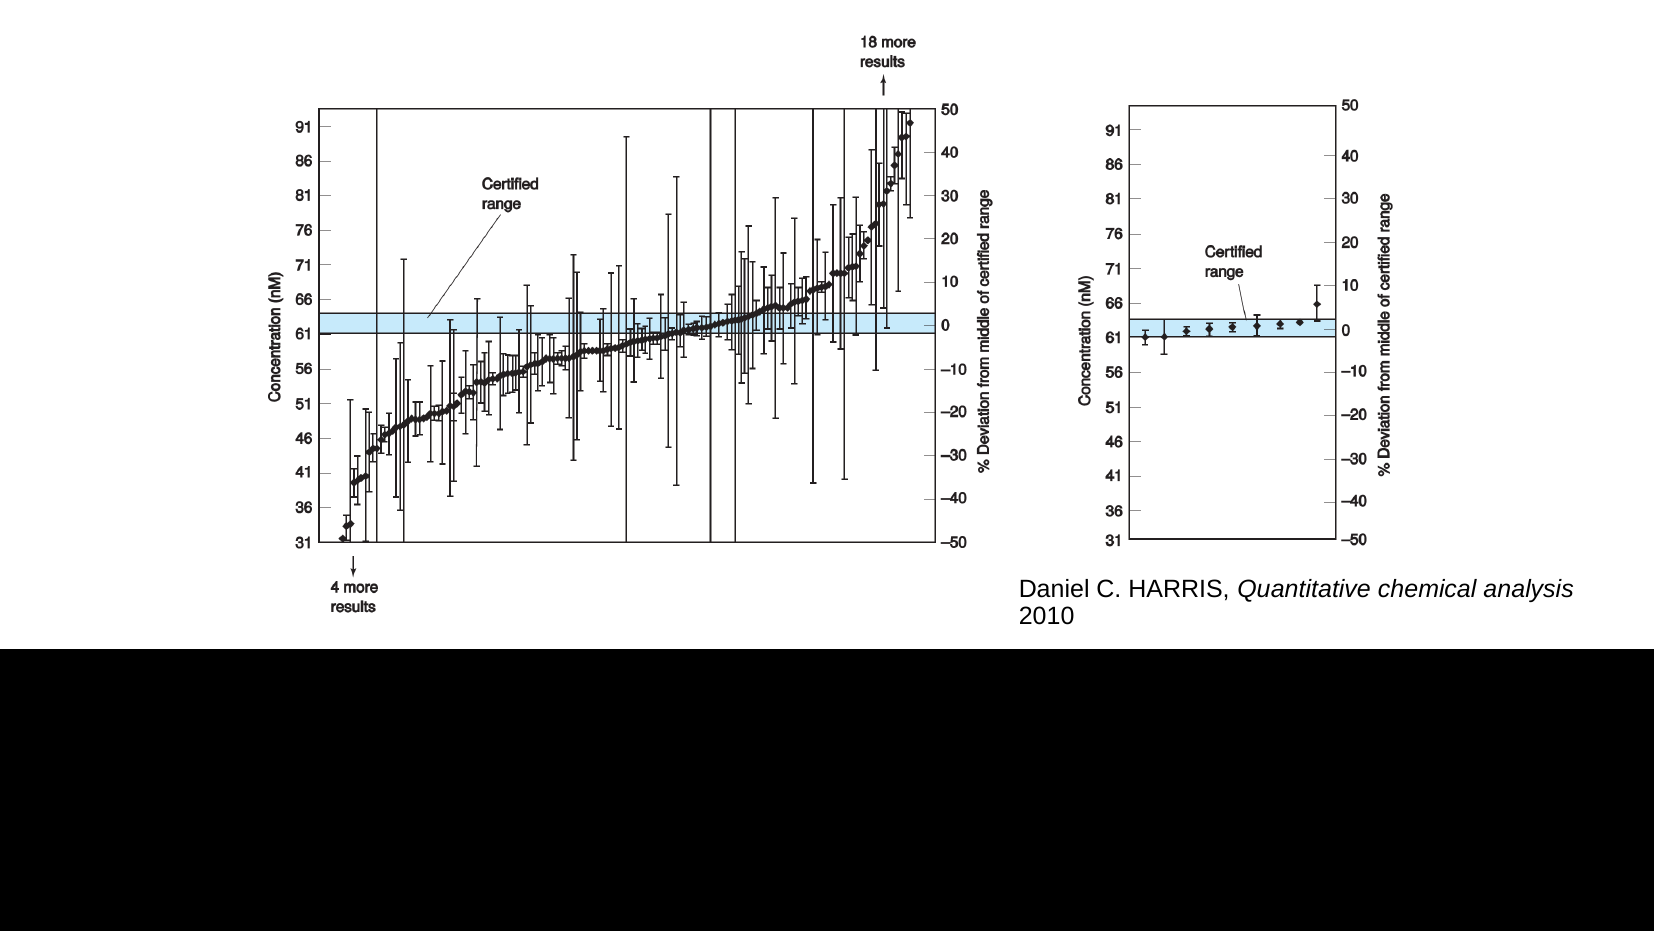

Daniel C. HARRIS, Quantitative chemical analysis
2010